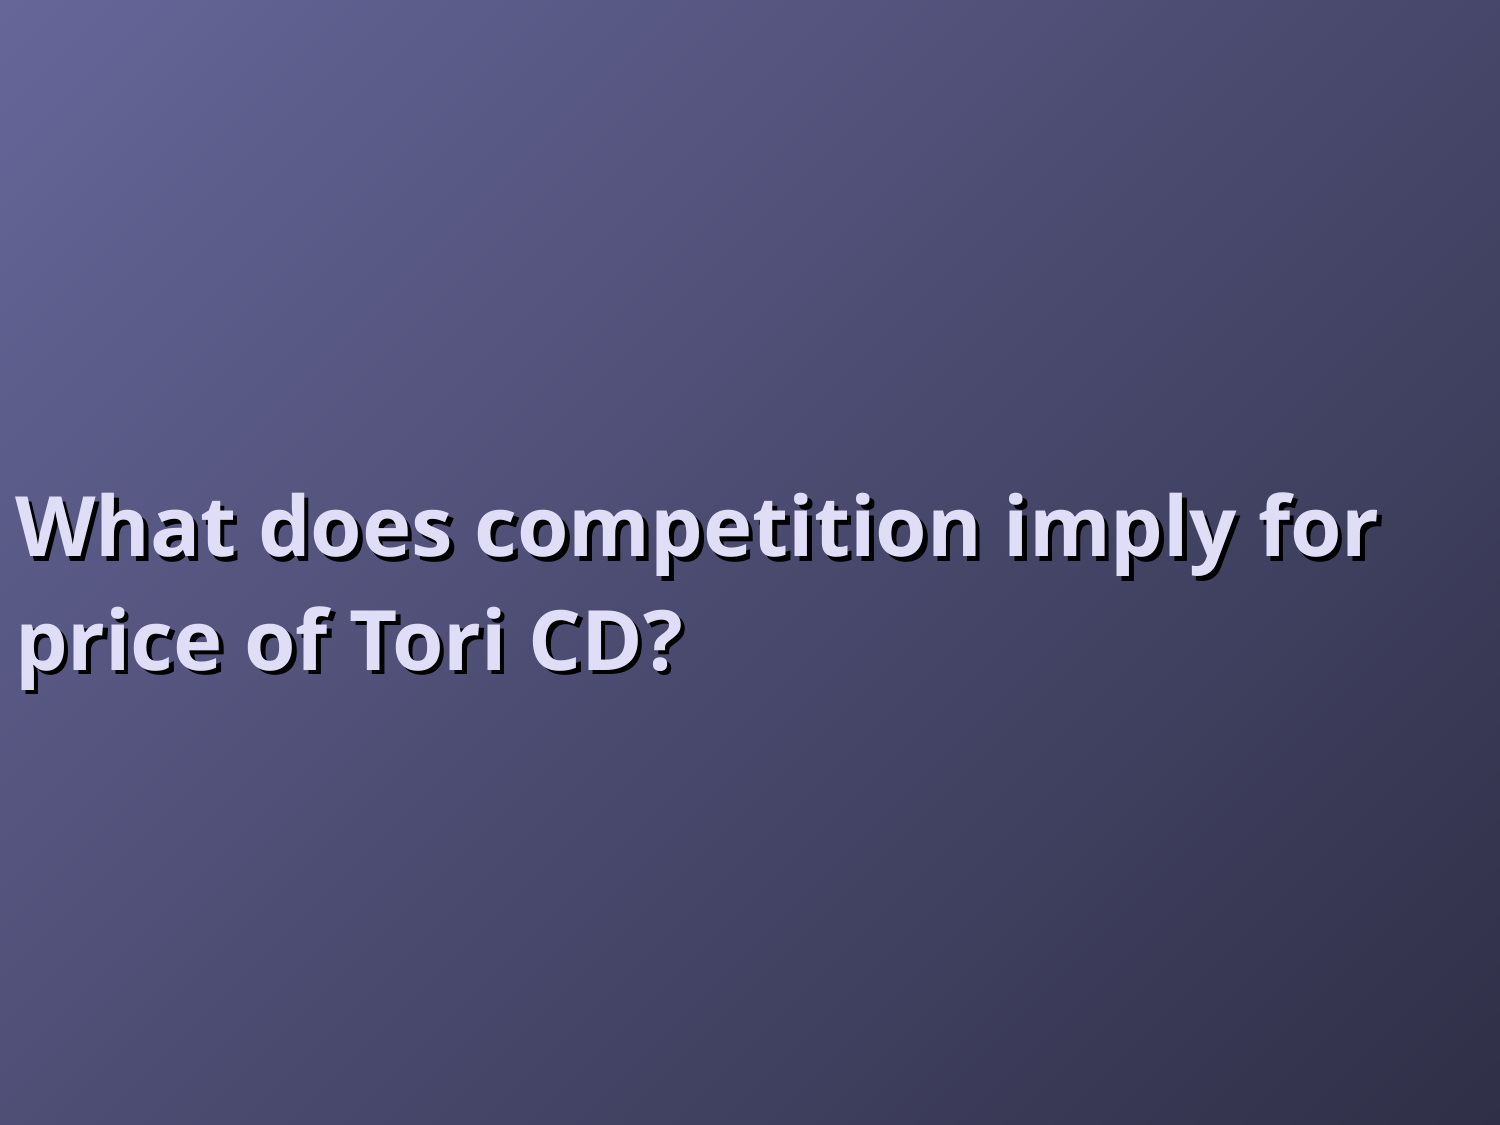

# What does competition imply for price of Tori CD?